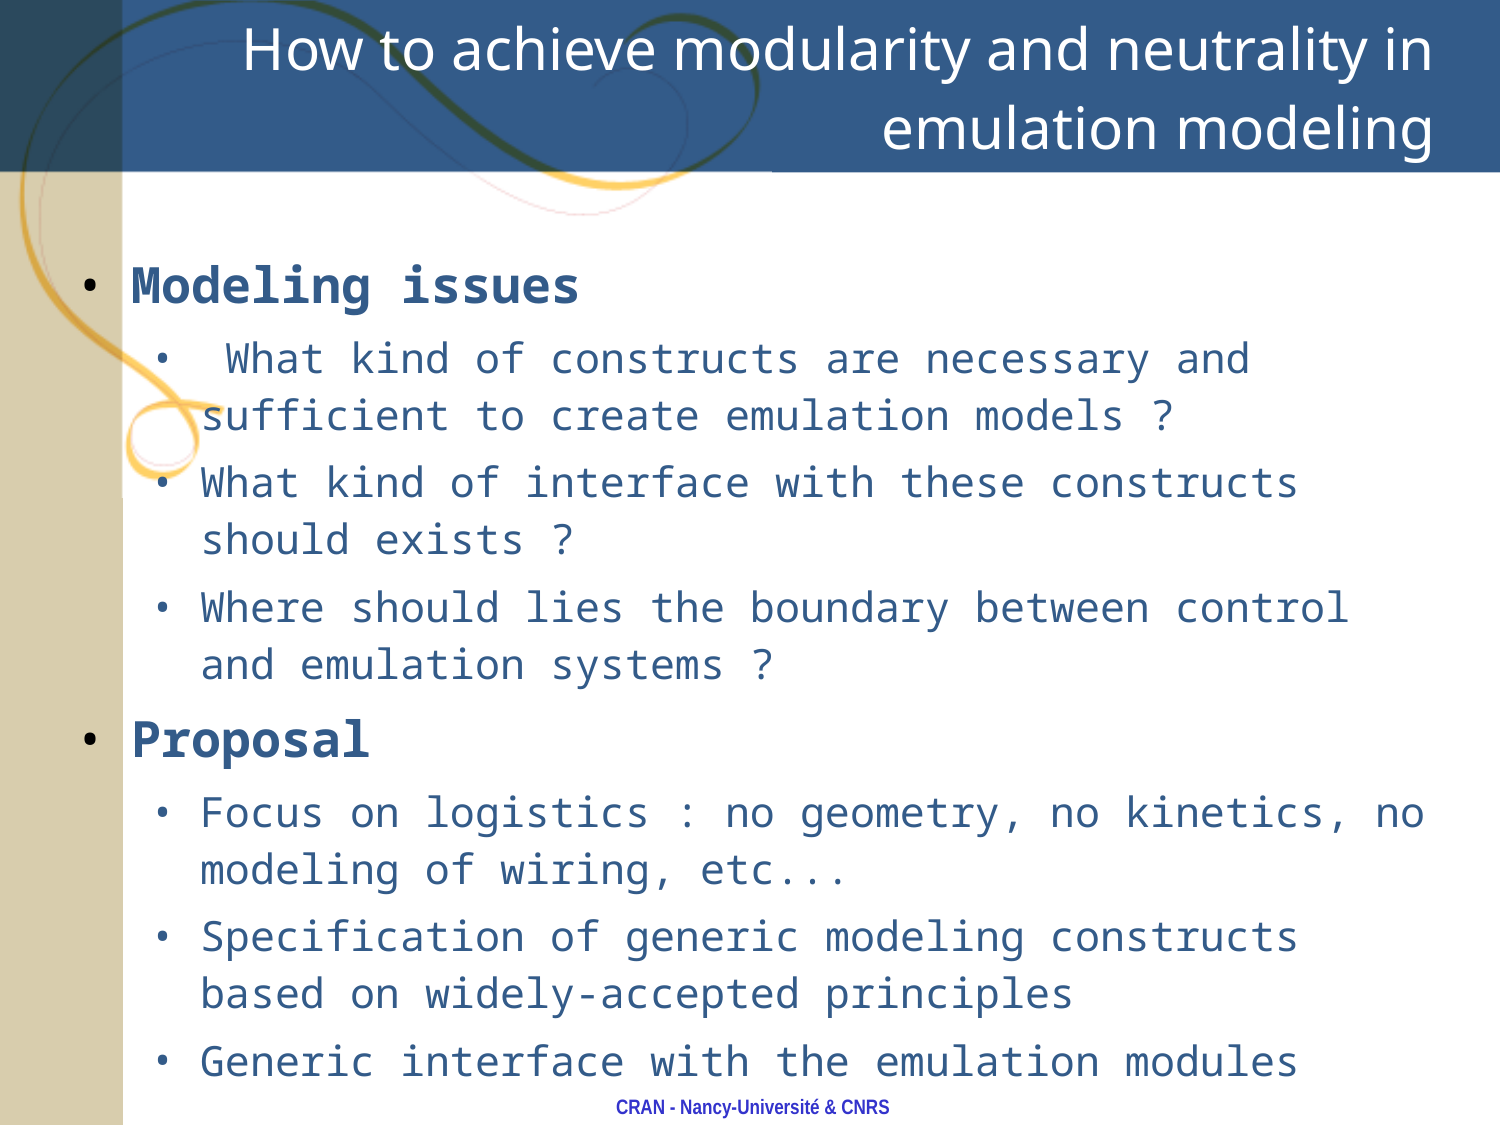

# How to achieve modularity and neutrality in emulation modeling
Modeling issues
 What kind of constructs are necessary and sufficient to create emulation models ?
What kind of interface with these constructs should exists ?
Where should lies the boundary between control and emulation systems ?
Proposal
Focus on logistics : no geometry, no kinetics, no modeling of wiring, etc...
Specification of generic modeling constructs based on widely-accepted principles
Generic interface with the emulation modules